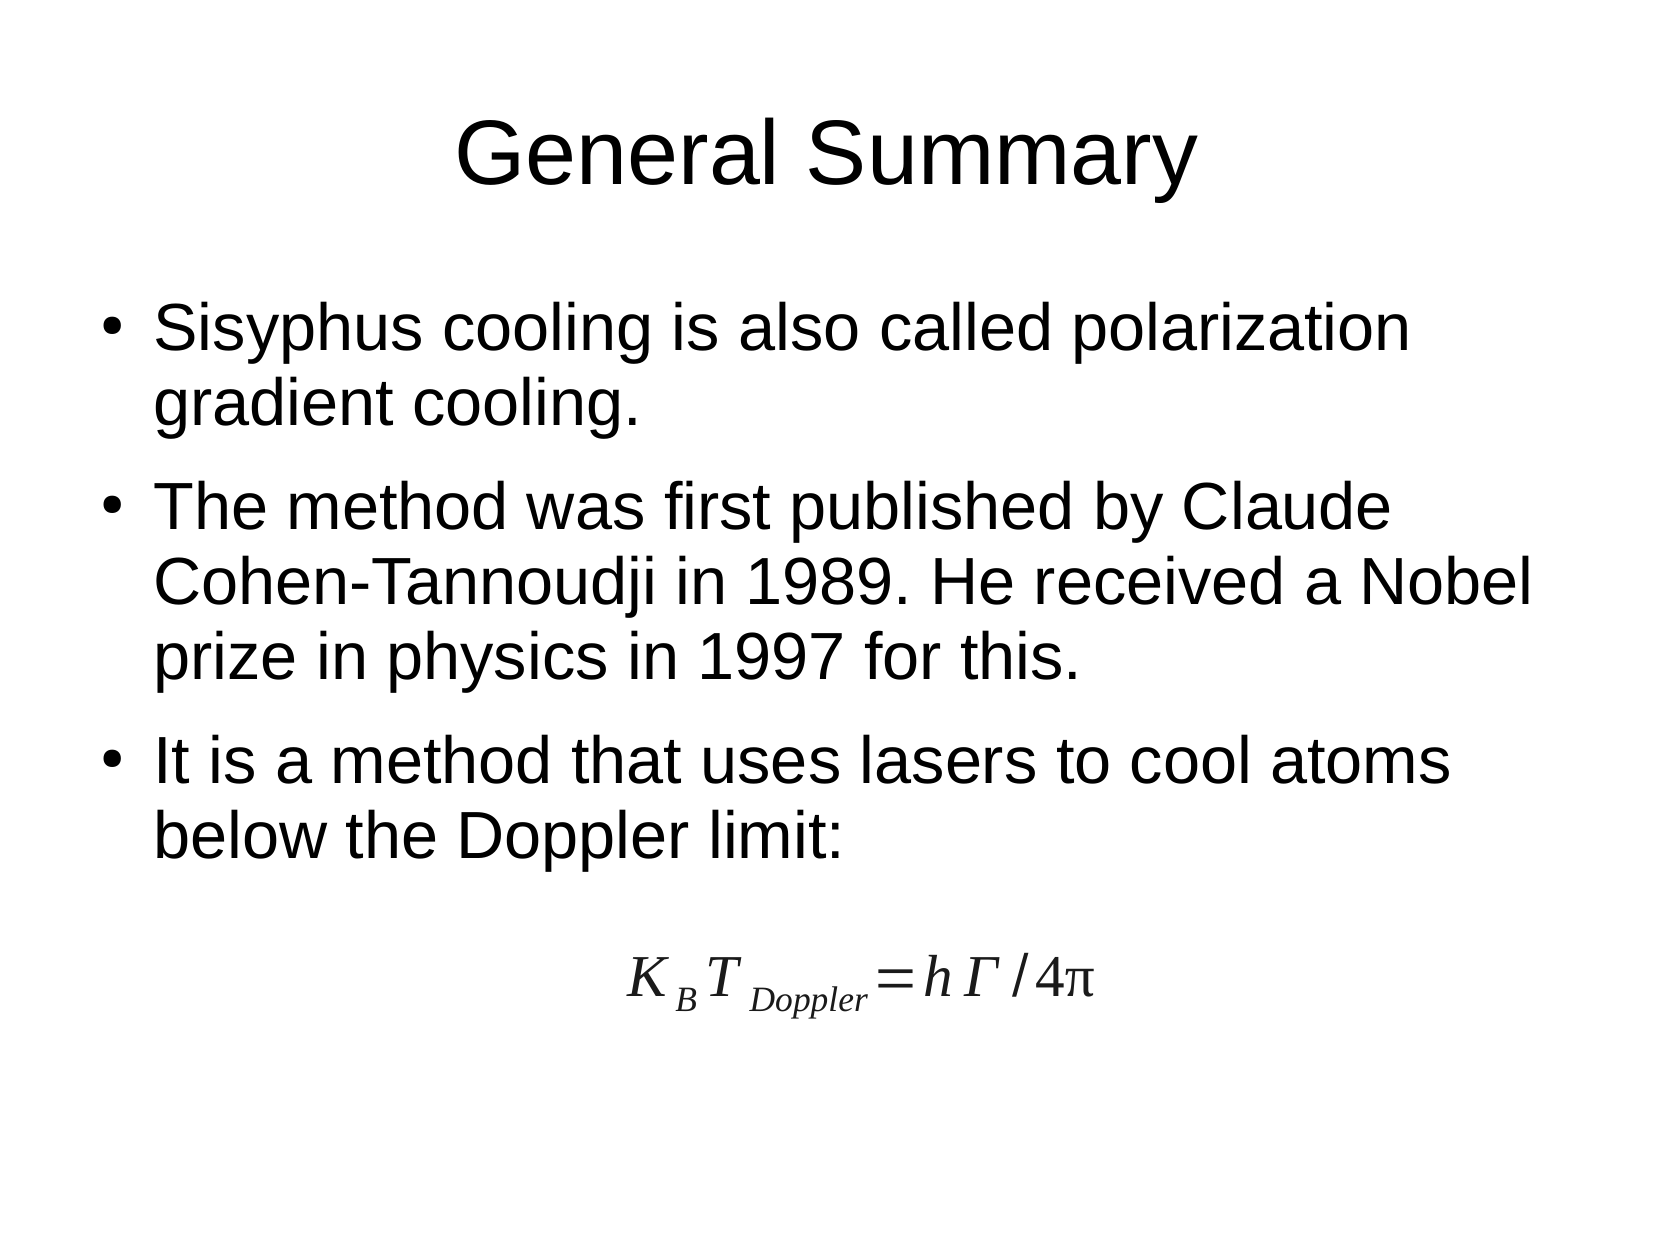

# General Summary
Sisyphus cooling is also called polarization gradient cooling.
The method was first published by Claude Cohen-Tannoudji in 1989. He received a Nobel prize in physics in 1997 for this.
It is a method that uses lasers to cool atoms below the Doppler limit: